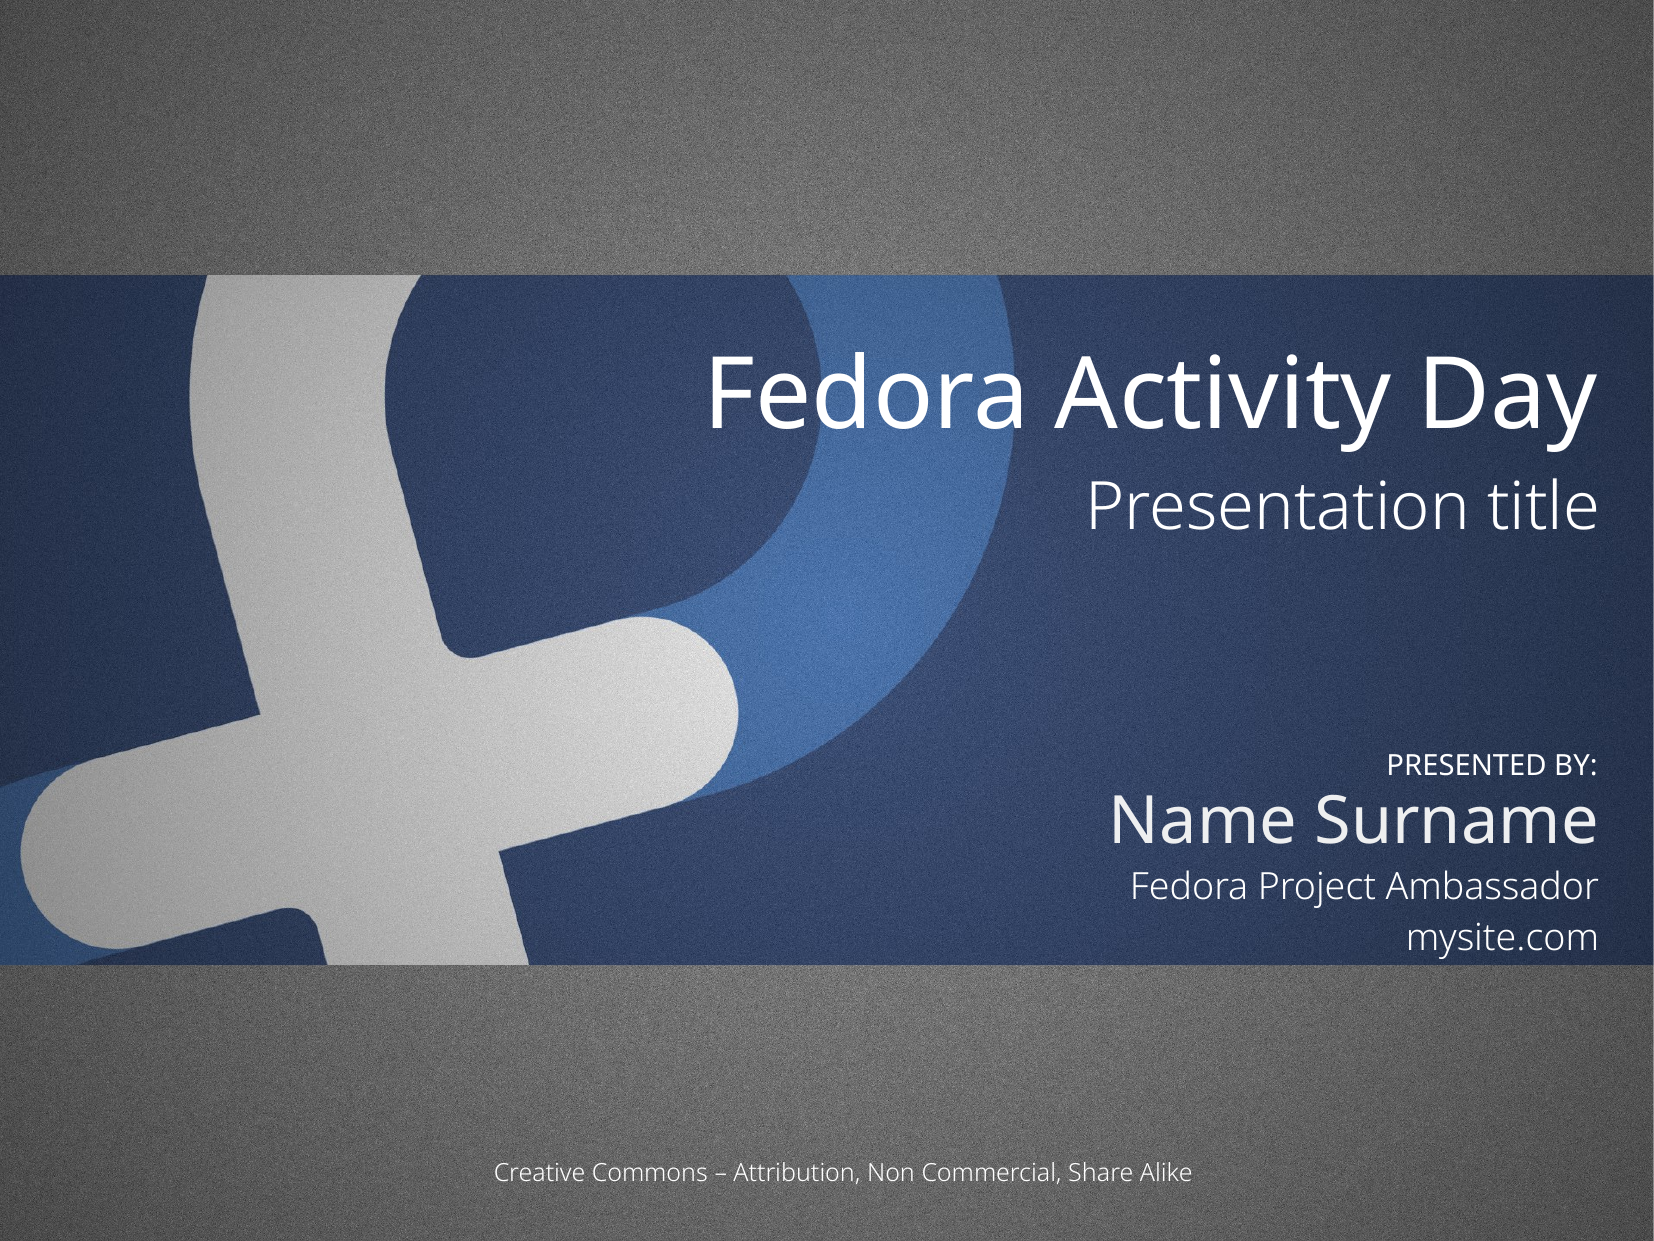

# Fedora Activity Day
Presentation title
PRESENTED BY:
Name Surname
Fedora Project Ambassador
mysite.com
Creative Commons – Attribution, Non Commercial, Share Alike